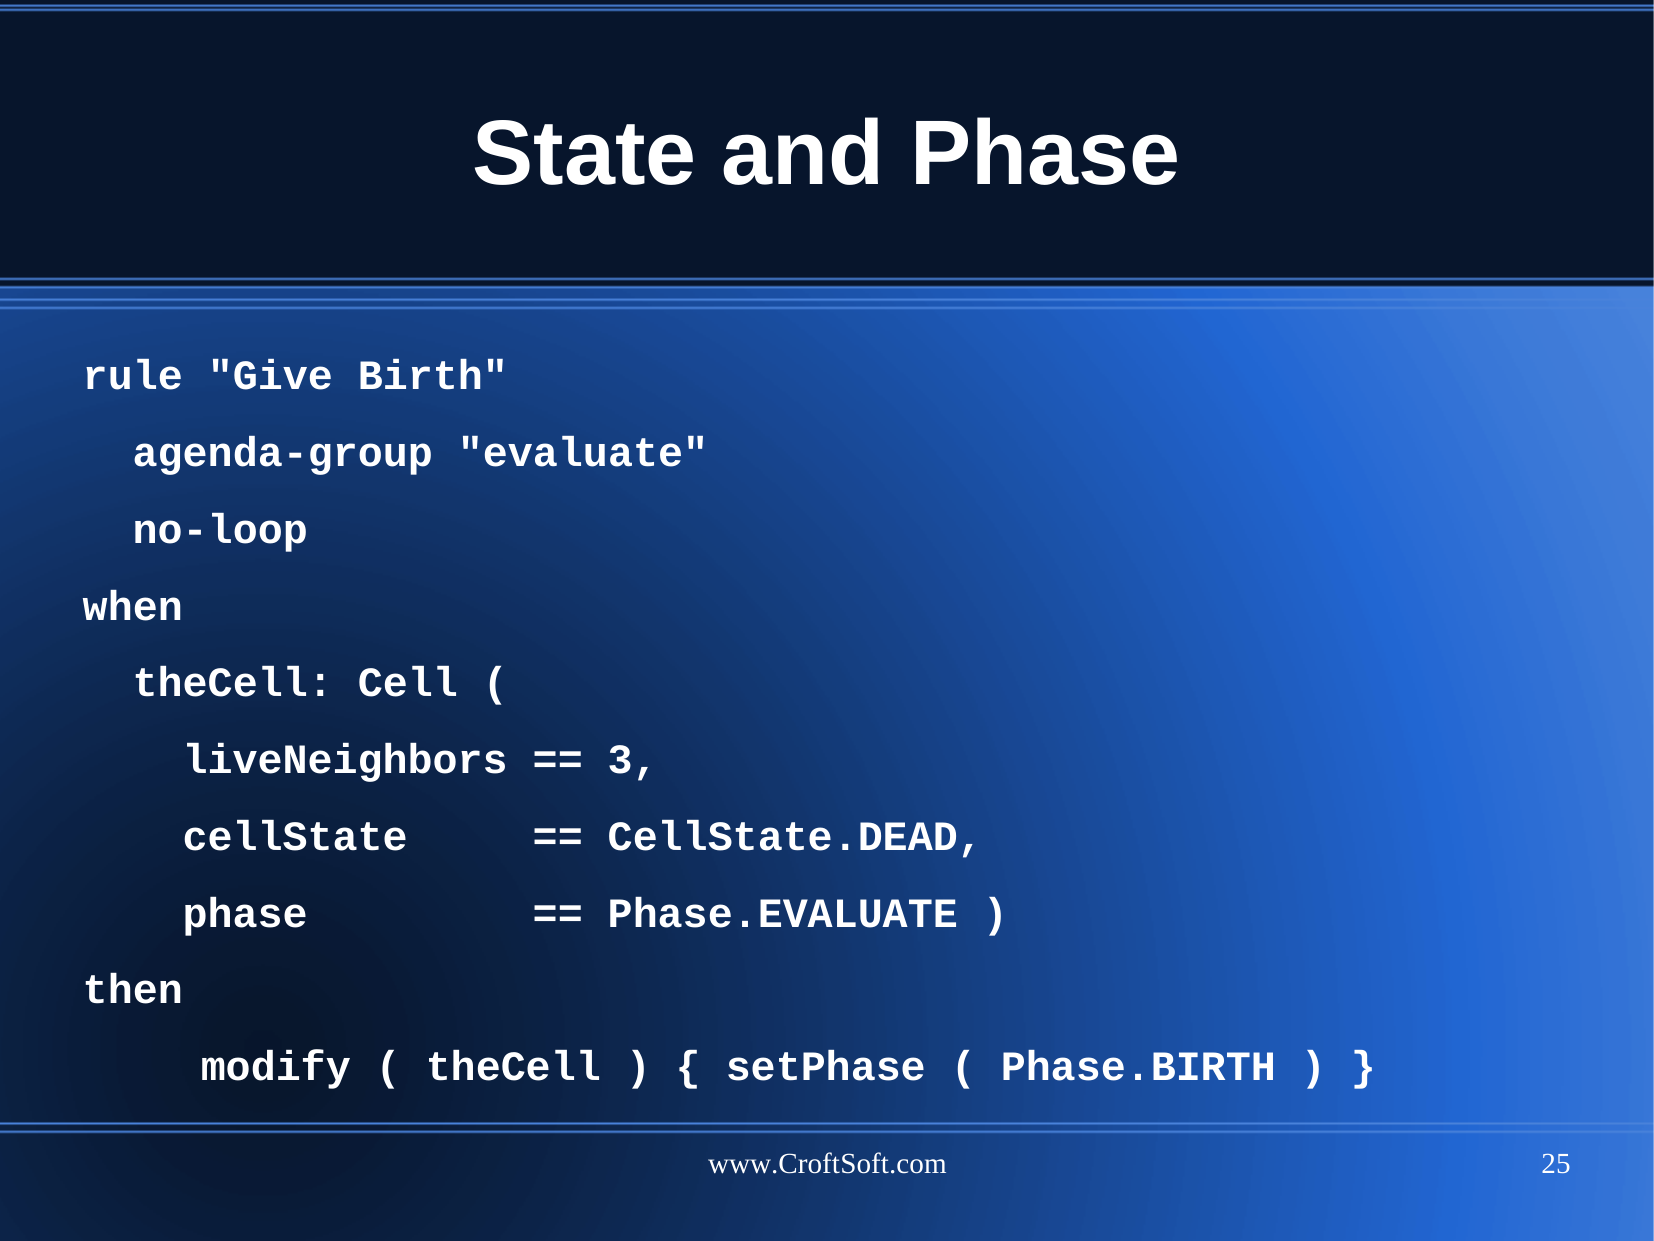

# State and Phase
rule "Give Birth"
 agenda-group "evaluate"
 no-loop
when
 theCell: Cell (
 liveNeighbors == 3,
 cellState == CellState.DEAD,
 phase == Phase.EVALUATE )
then
	modify ( theCell ) { setPhase ( Phase.BIRTH ) }
www.CroftSoft.com
25